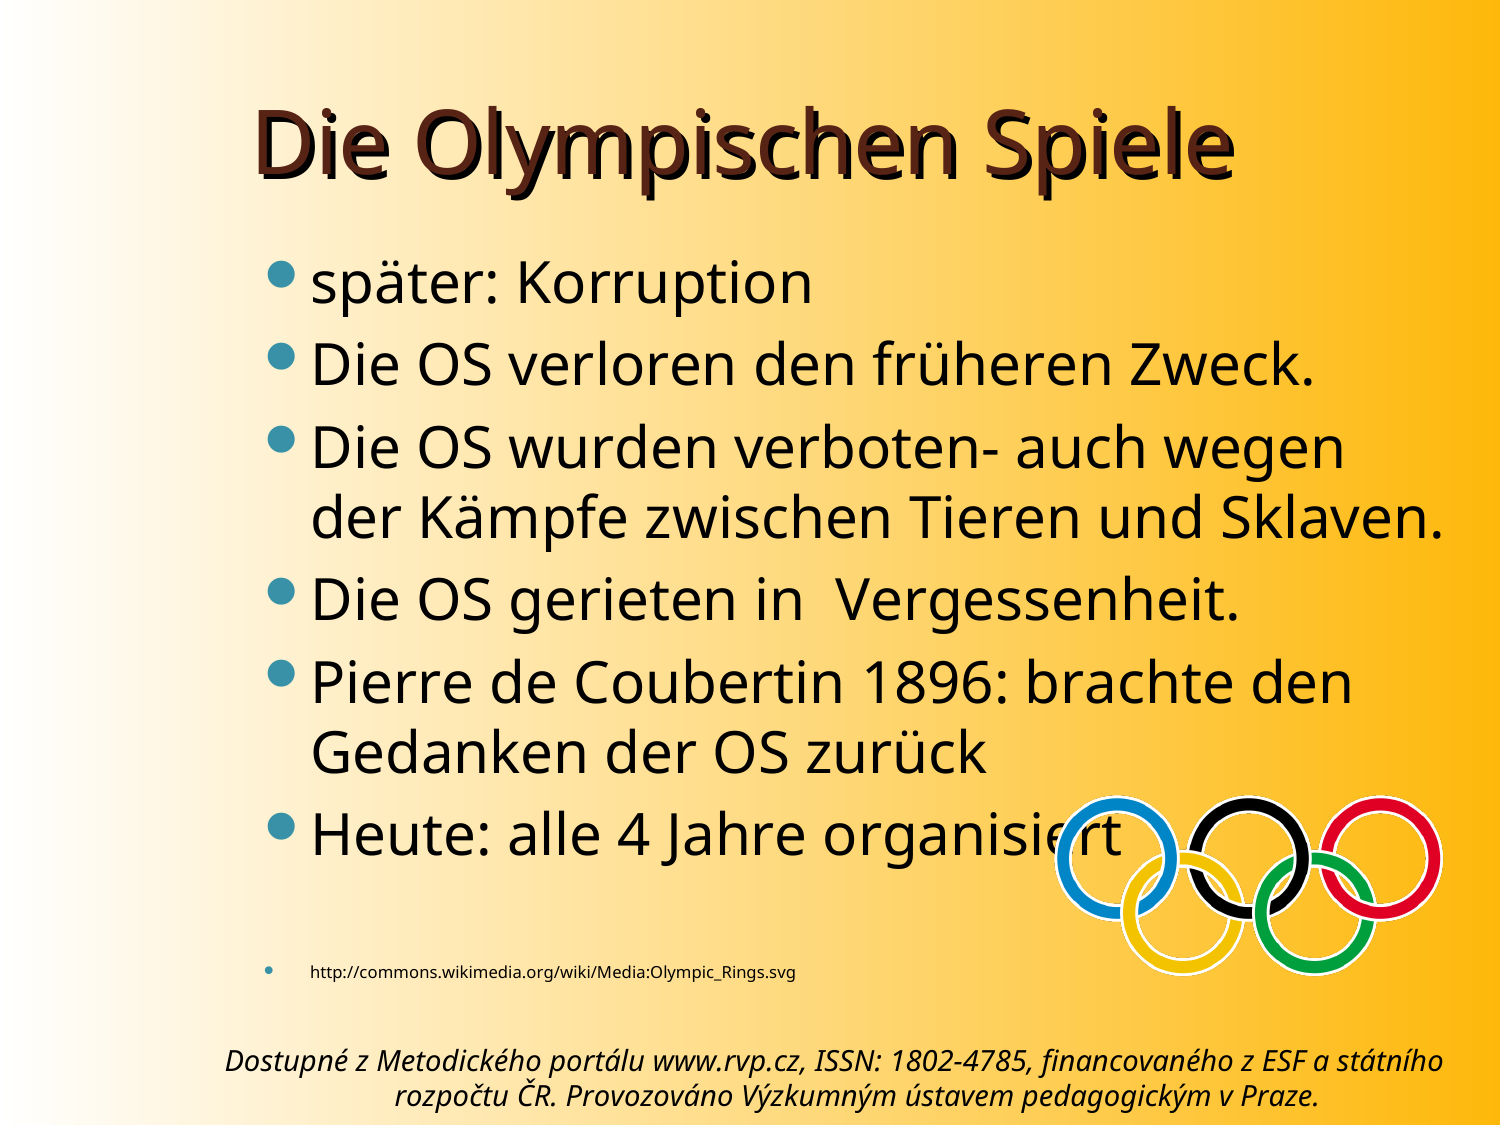

# Die Olympischen Spiele
später: Korruption
Die OS verloren den früheren Zweck.
Die OS wurden verboten- auch wegen der Kämpfe zwischen Tieren und Sklaven.
Die OS gerieten in Vergessenheit.
Pierre de Coubertin 1896: brachte den Gedanken der OS zurück
Heute: alle 4 Jahre organisiert
http://commons.wikimedia.org/wiki/Media:Olympic_Rings.svg
Dostupné z Metodického portálu www.rvp.cz, ISSN: 1802-4785, financovaného z ESF a státního rozpočtu ČR. Provozováno Výzkumným ústavem pedagogickým v Praze.